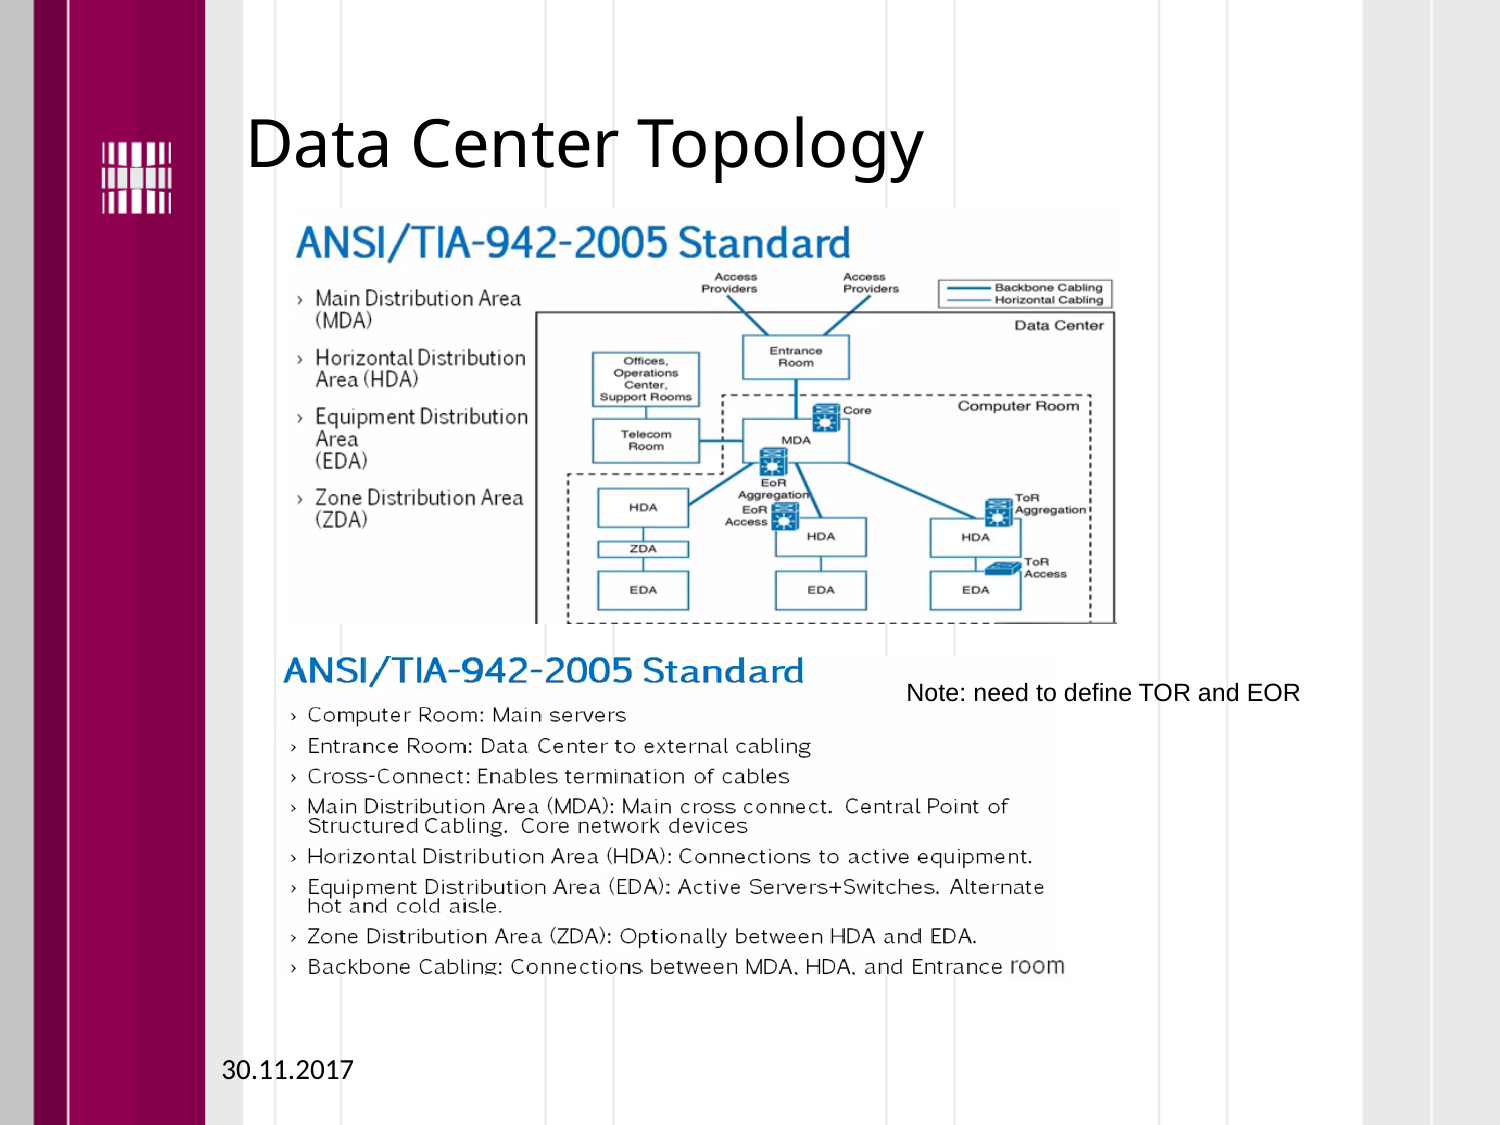

# Data Center Topology
Note: need to define TOR and EOR
30.11.2017